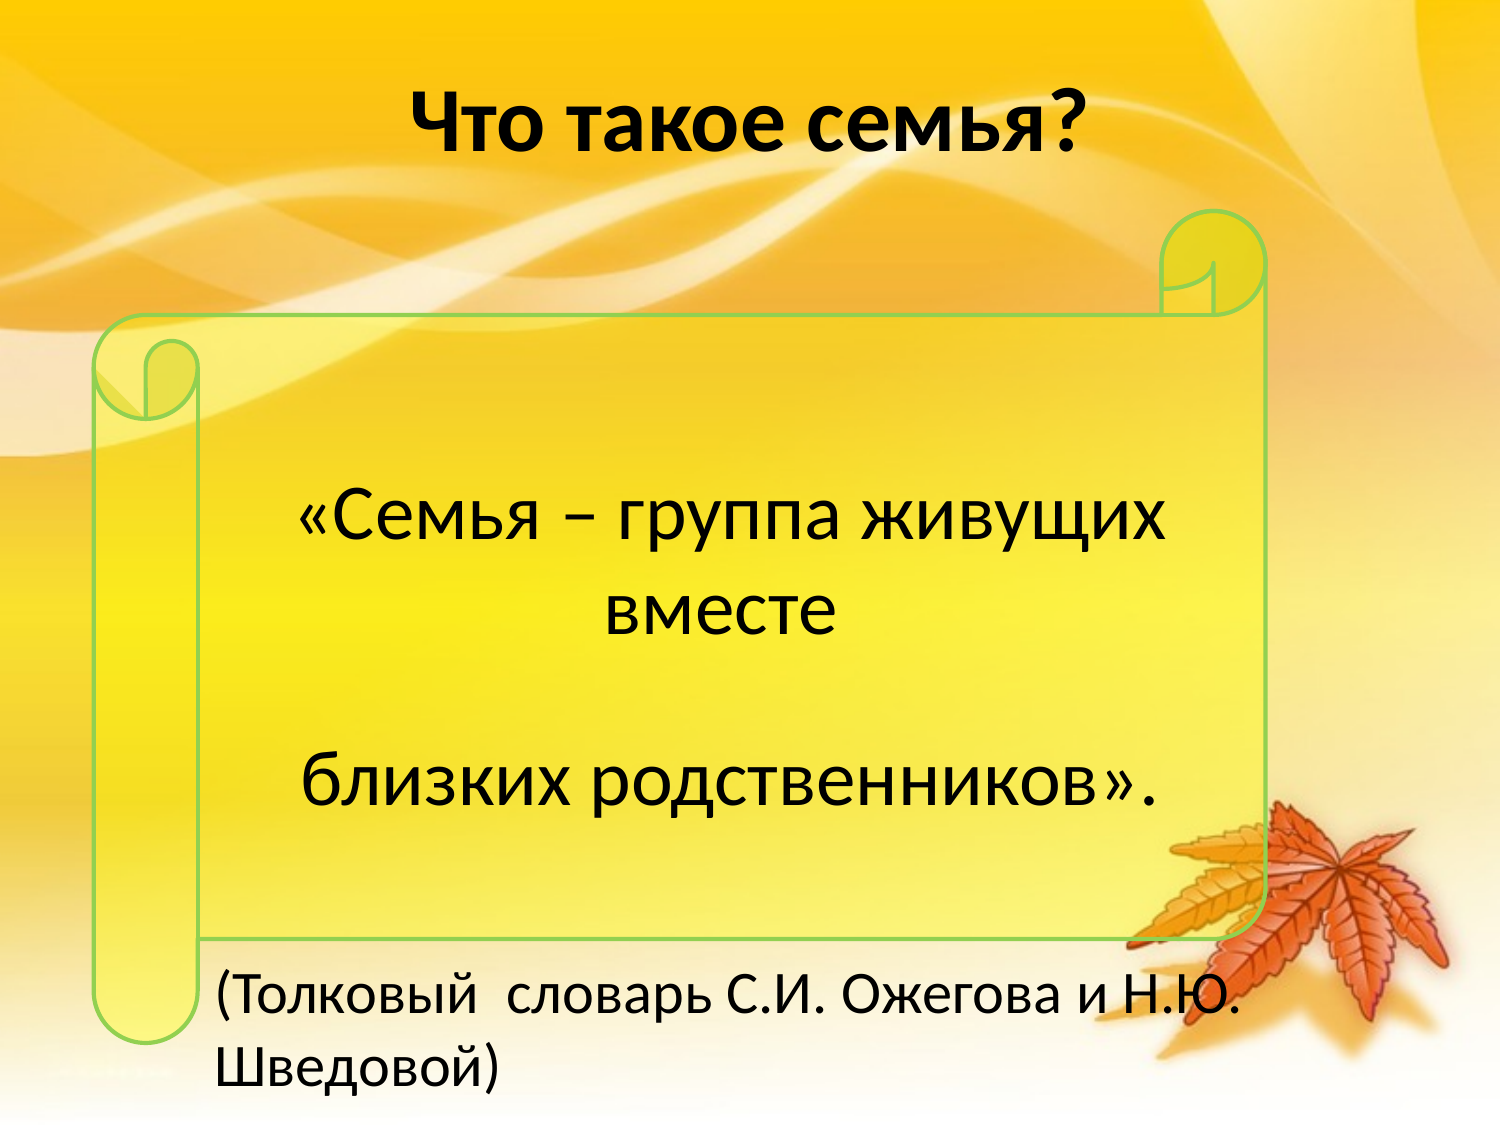

# Что такое семья?
«Семья – группа живущих вместе
близких родственников».
(Толковый словарь С.И. Ожегова и Н.Ю. Шведовой)